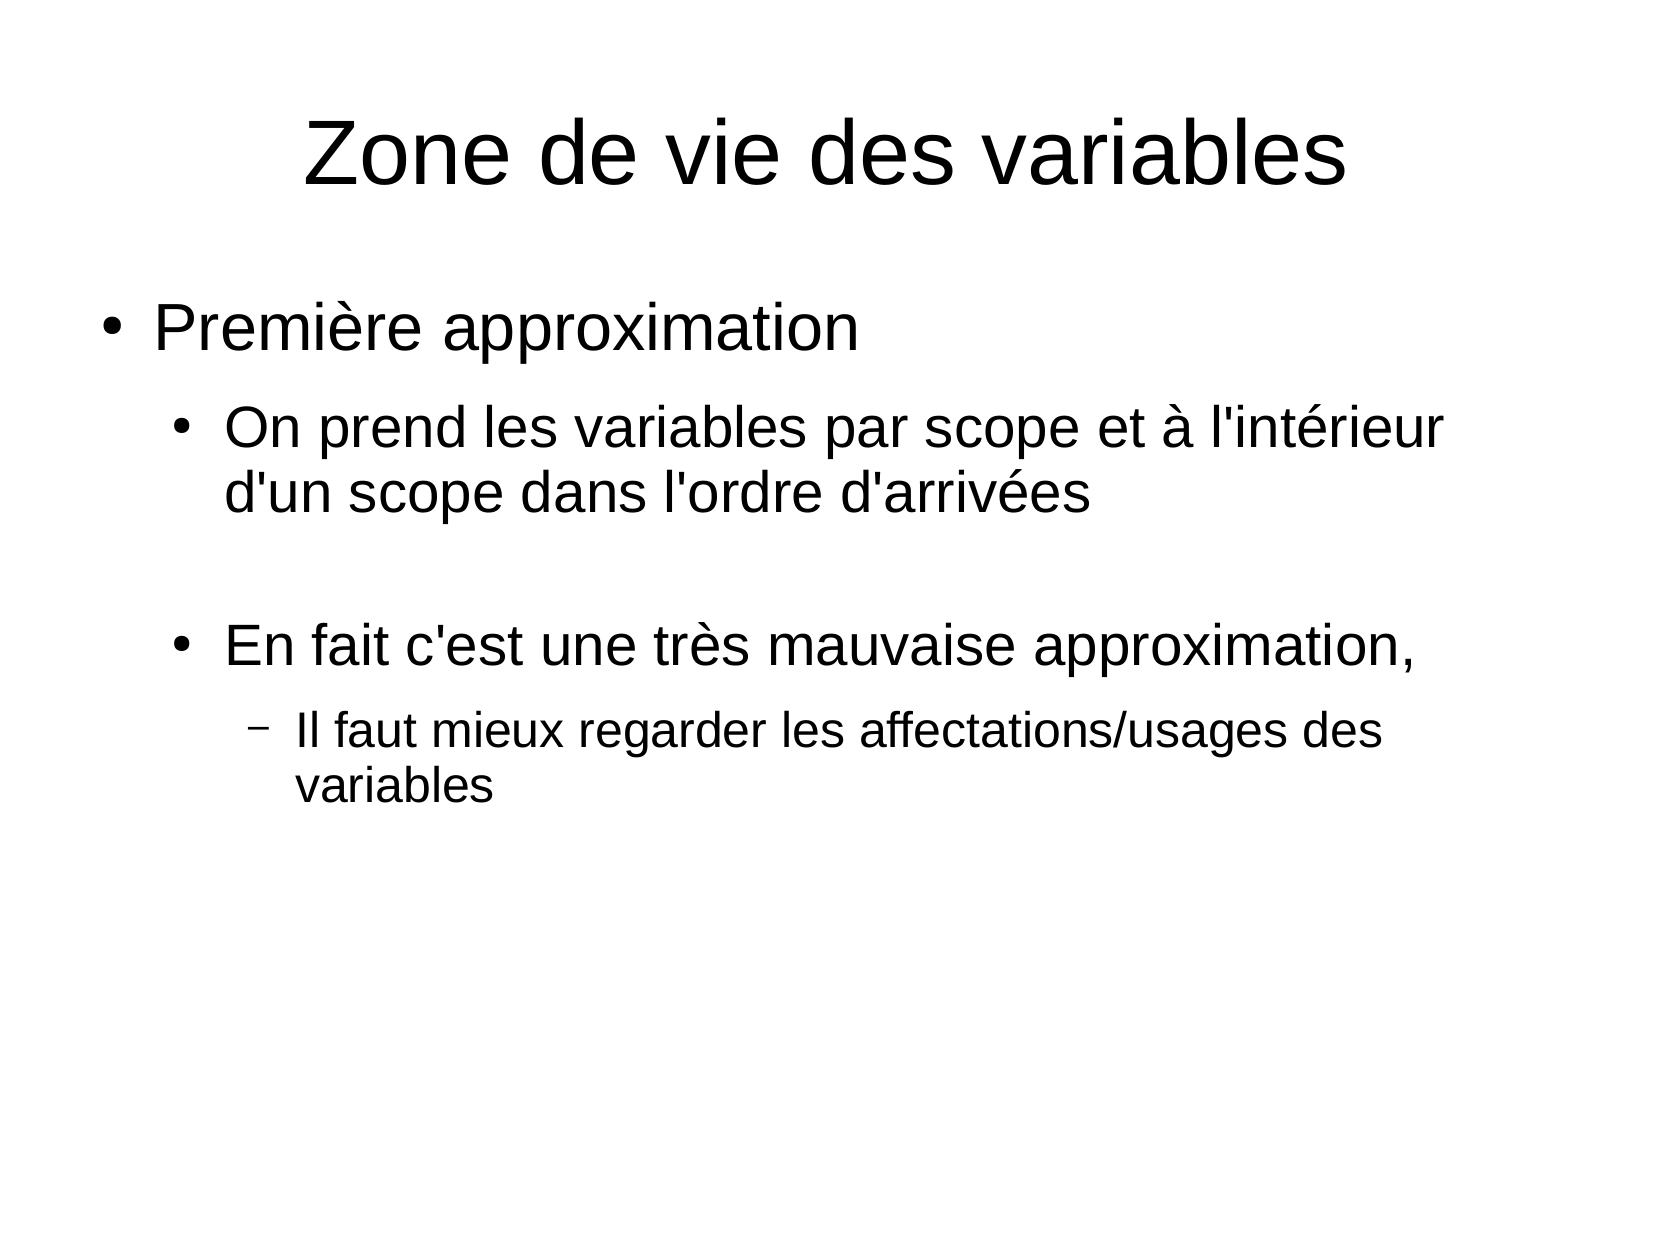

# Zone de vie des variables
Première approximation
On prend les variables par scope et à l'intérieur d'un scope dans l'ordre d'arrivées
En fait c'est une très mauvaise approximation,
Il faut mieux regarder les affectations/usages des variables